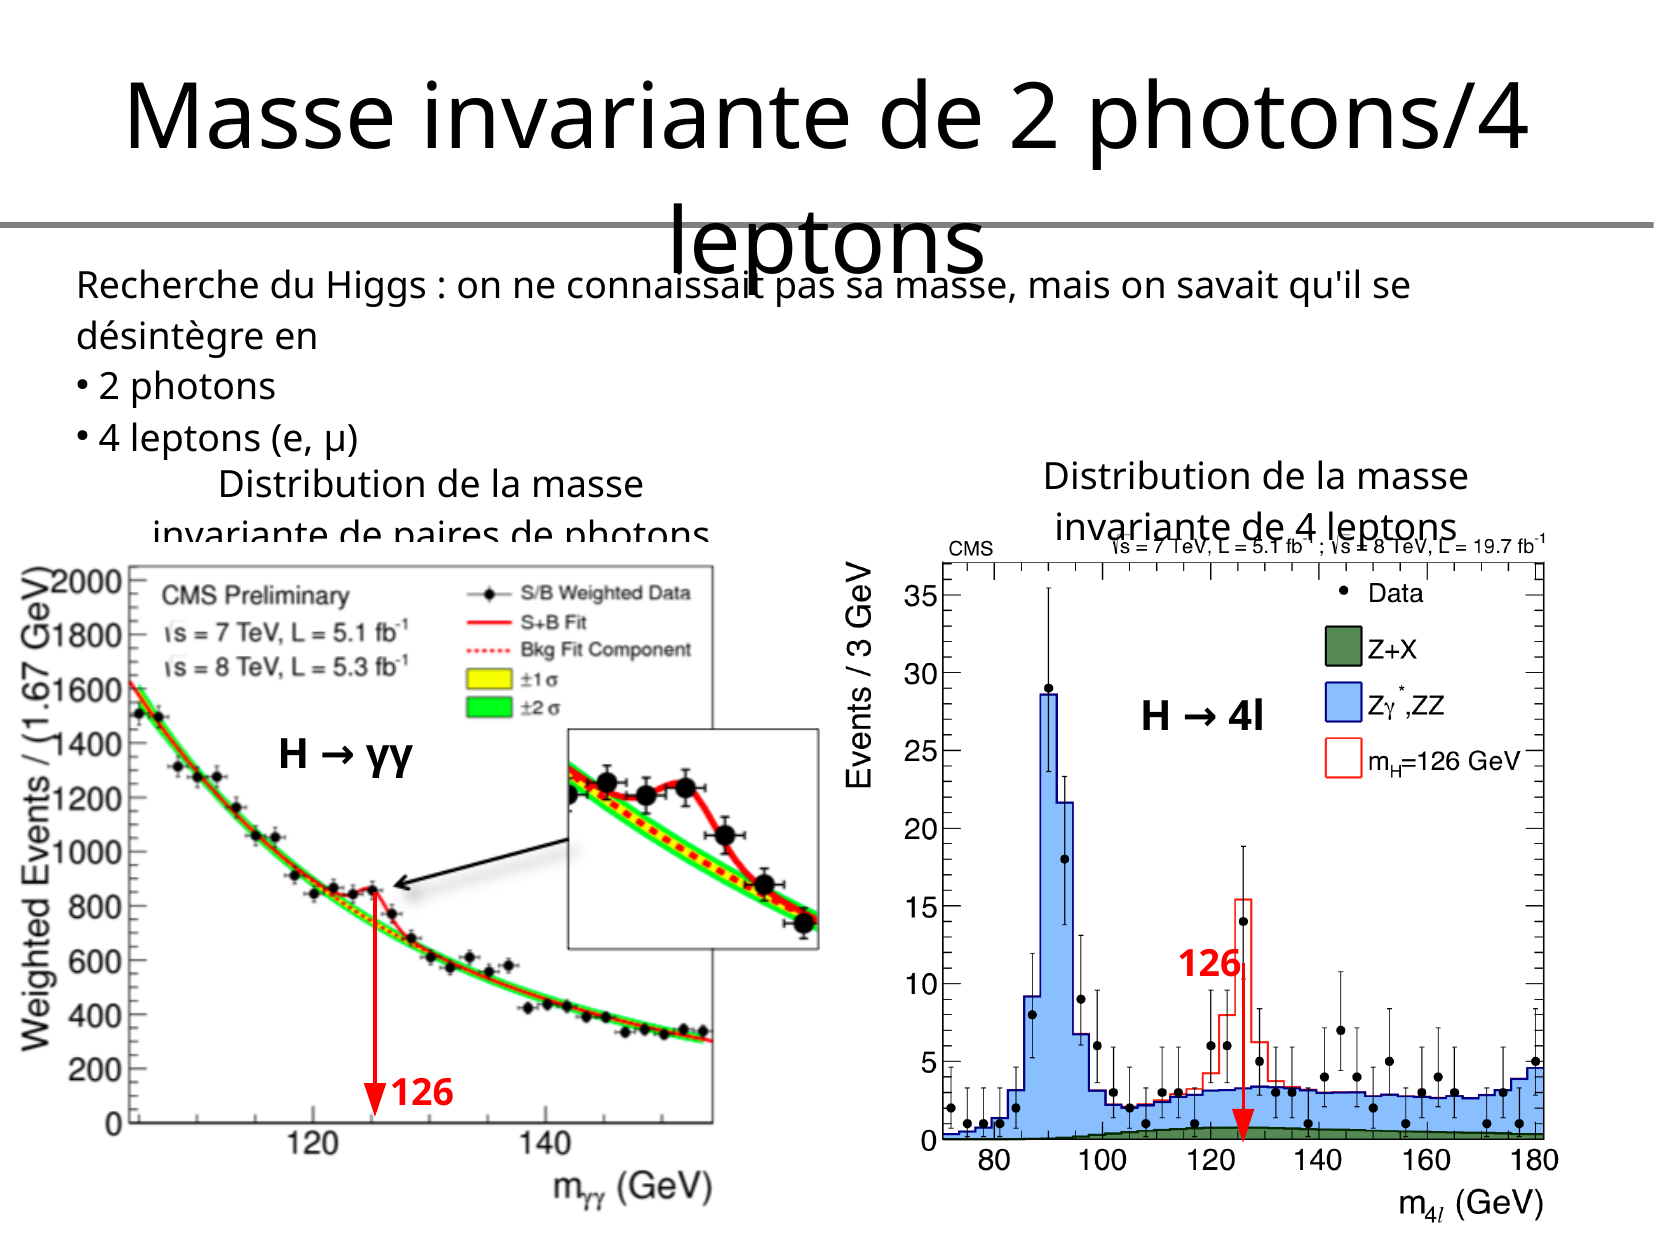

Masse invariante de 2 photons/4 leptons
Recherche du Higgs : on ne connaissait pas sa masse, mais on savait qu'il se désintègre en
 2 photons
 4 leptons (e, μ)
Distribution de la masse invariante de 4 leptons
Distribution de la masse invariante de paires de photons
H → 4l
H → γγ
126
126